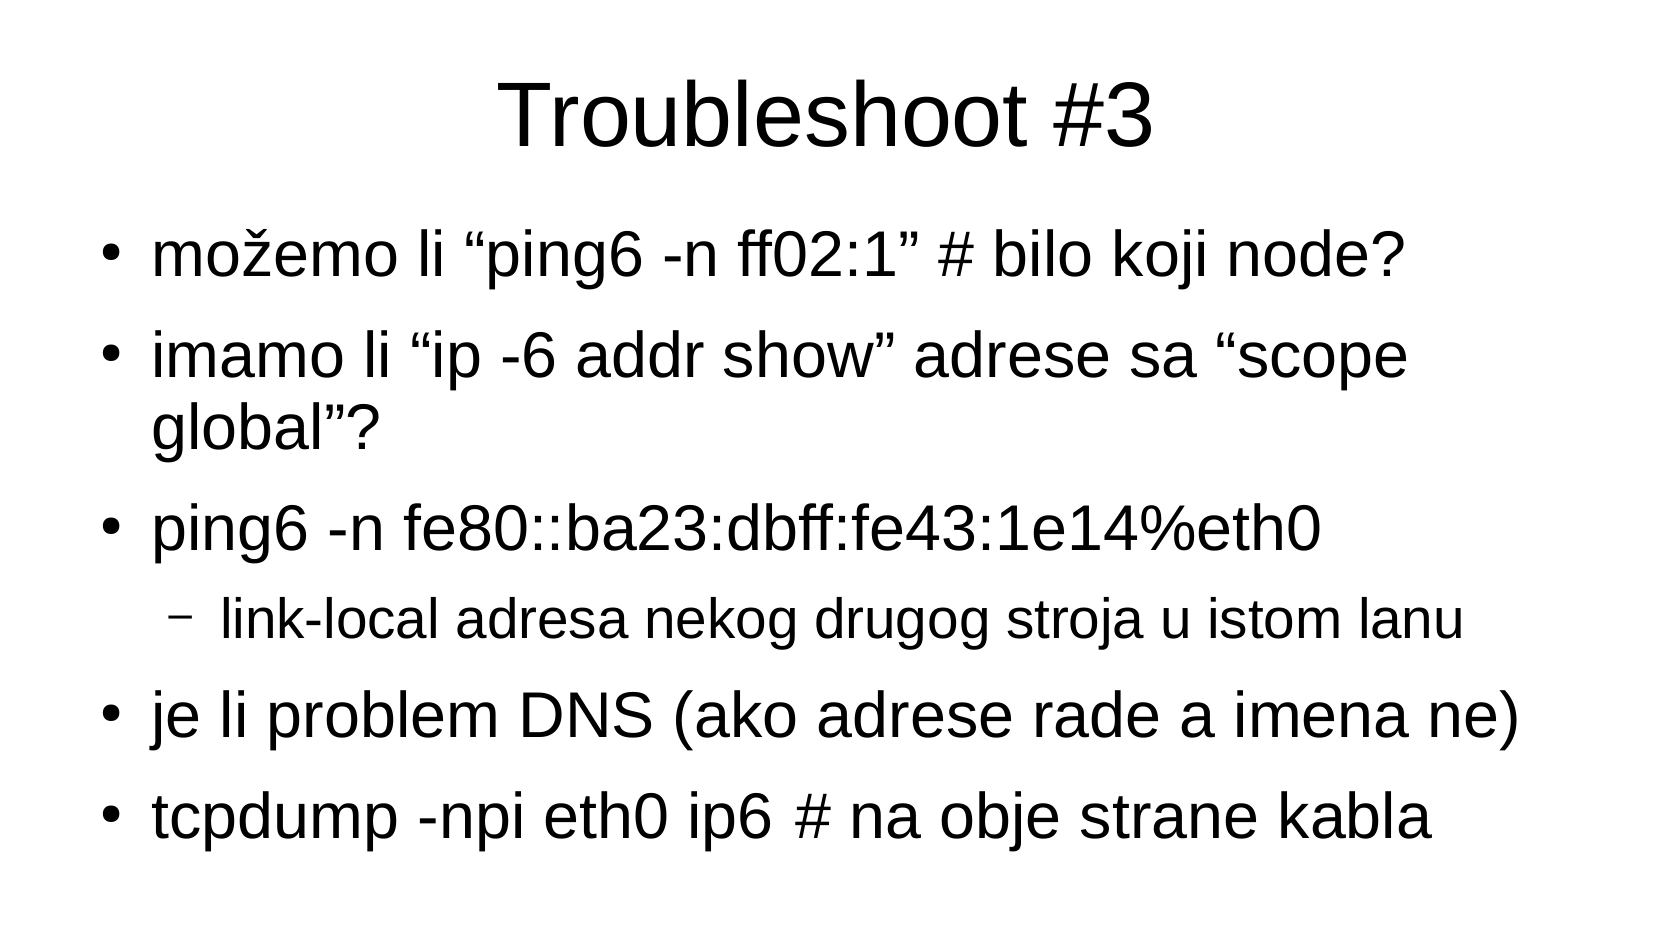

# Troubleshoot #3
možemo li “ping6 -n ff02:1”	# bilo koji node?
imamo li “ip -6 addr show” adrese sa “scope global”?
ping6 -n fe80::ba23:dbff:fe43:1e14%eth0
link-local adresa nekog drugog stroja u istom lanu
je li problem DNS (ako adrese rade a imena ne)
tcpdump -npi eth0 ip6	# na obje strane kabla